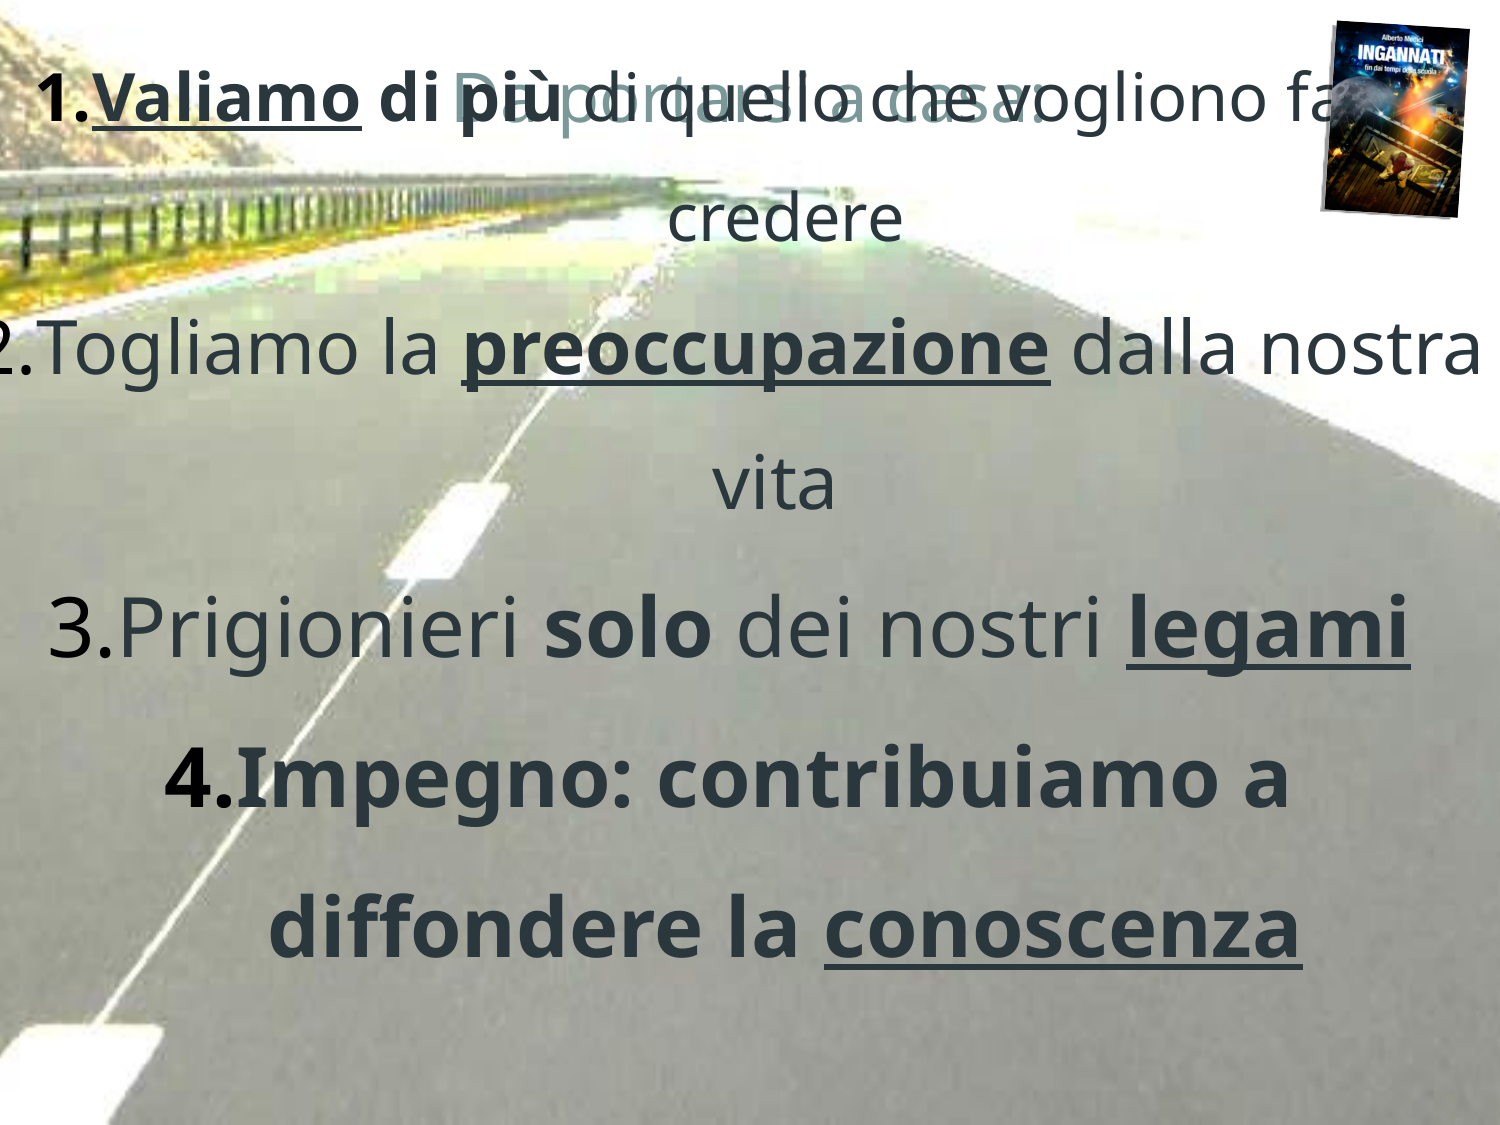

Valiamo di più di quello che vogliono farci credere
Togliamo la preoccupazione dalla nostra vita
Prigionieri solo dei nostri legami
Impegno: contribuiamo a diffondere la conoscenza
# Da portarsi a casa: